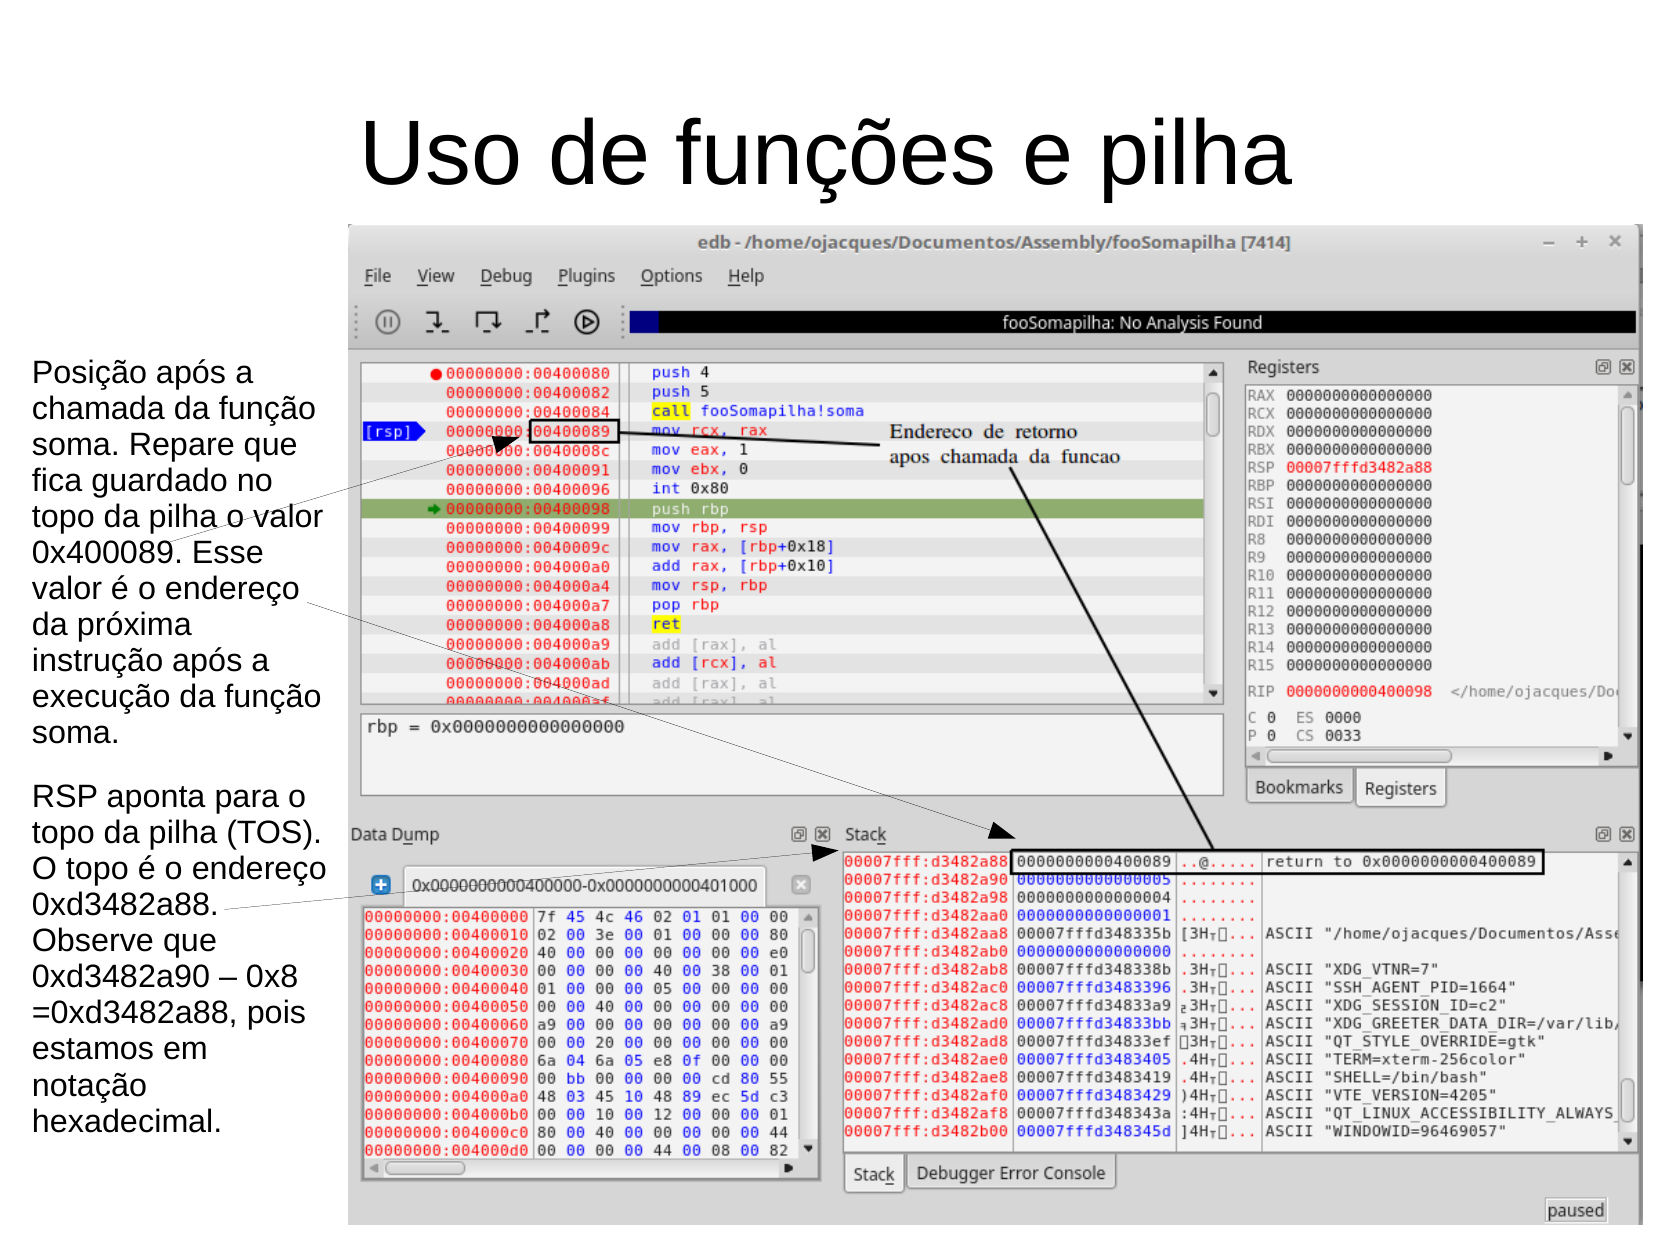

# Uso de funções e pilha
Posição após a chamada da função soma. Repare que fica guardado no topo da pilha o valor 0x400089. Esse valor é o endereço da próxima instrução após a execução da função soma.
RSP aponta para o topo da pilha (TOS). O topo é o endereço 0xd3482a88. Observe que 0xd3482a90 – 0x8 =0xd3482a88, pois estamos em notação hexadecimal.